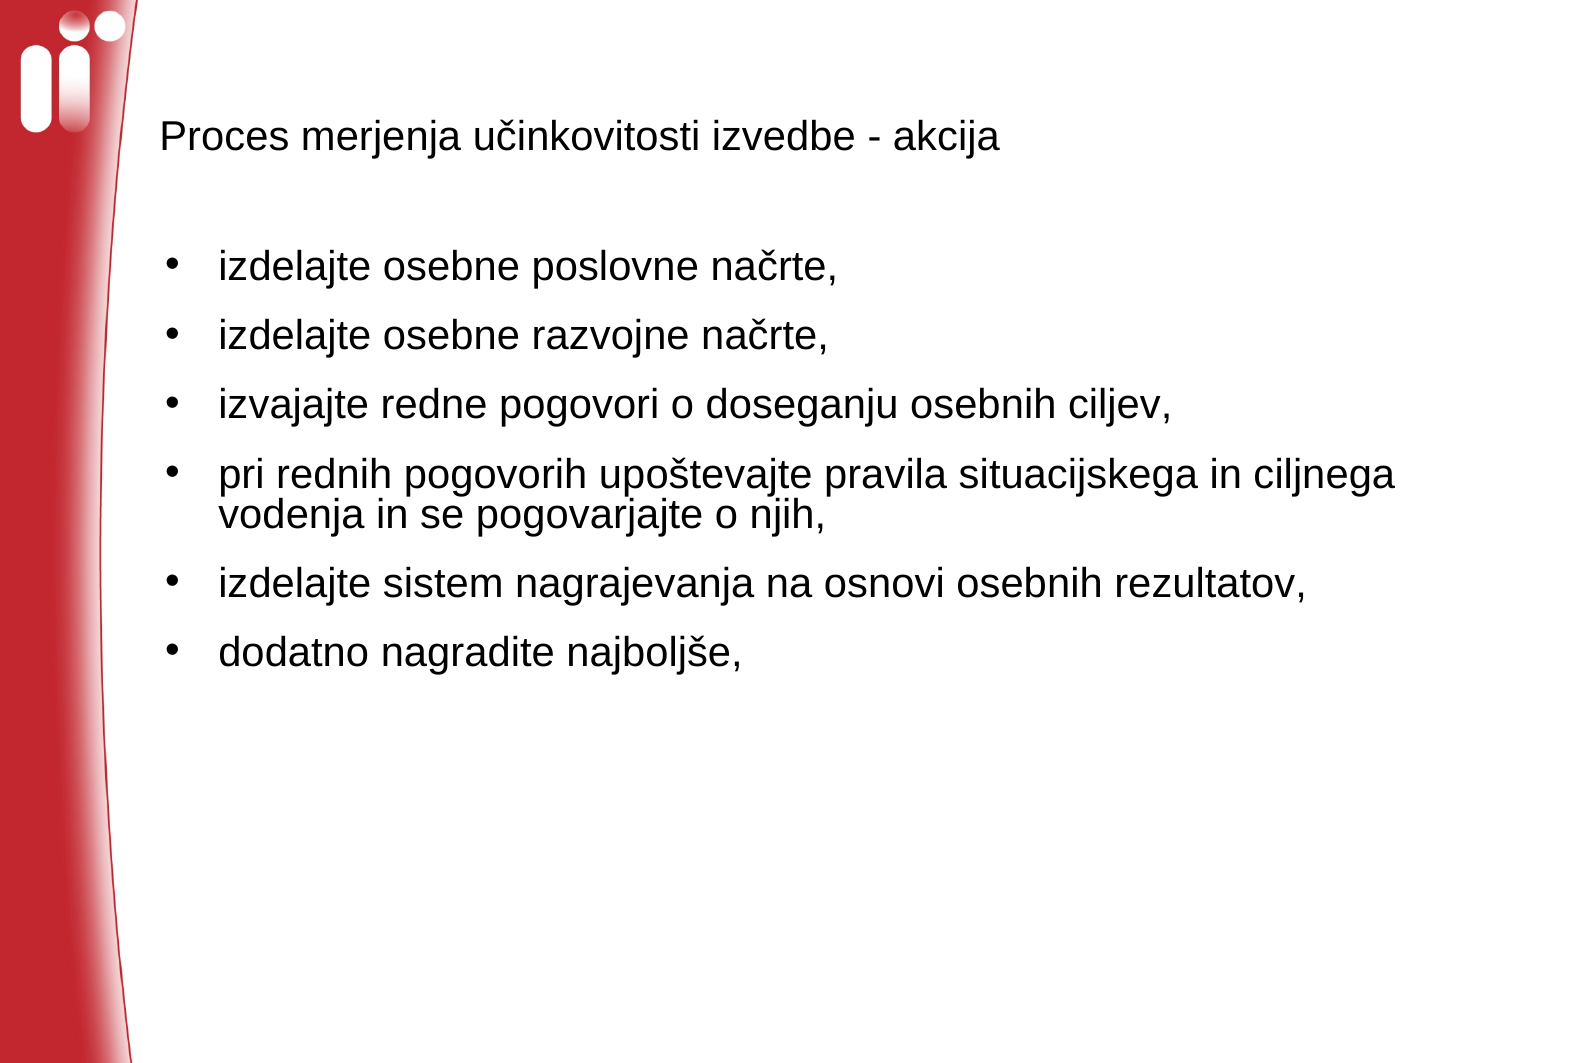

# Proces merjenja učinkovitosti izvedbe - akcija
izdelajte osebne poslovne načrte,
izdelajte osebne razvojne načrte,
izvajajte redne pogovori o doseganju osebnih ciljev,
pri rednih pogovorih upoštevajte pravila situacijskega in ciljnega vodenja in se pogovarjajte o njih,
izdelajte sistem nagrajevanja na osnovi osebnih rezultatov,
dodatno nagradite najboljše,